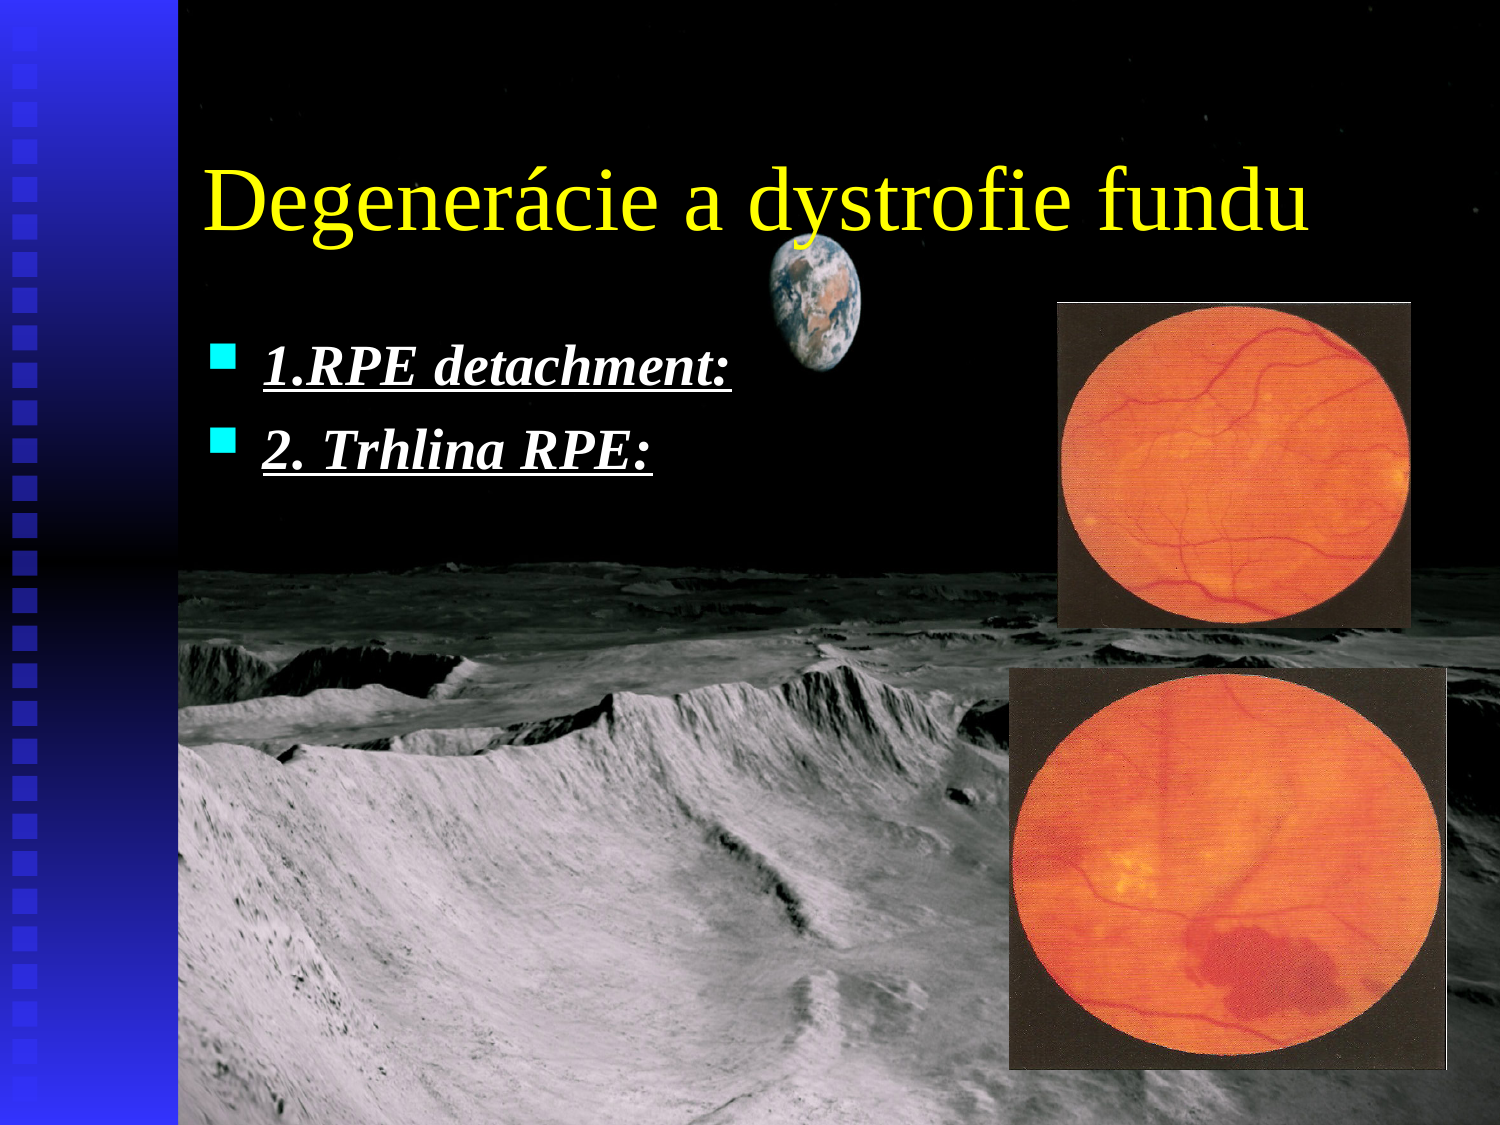

# Degenerácie a dystrofie fundu
1.RPE detachment:
2. Trhlina RPE: